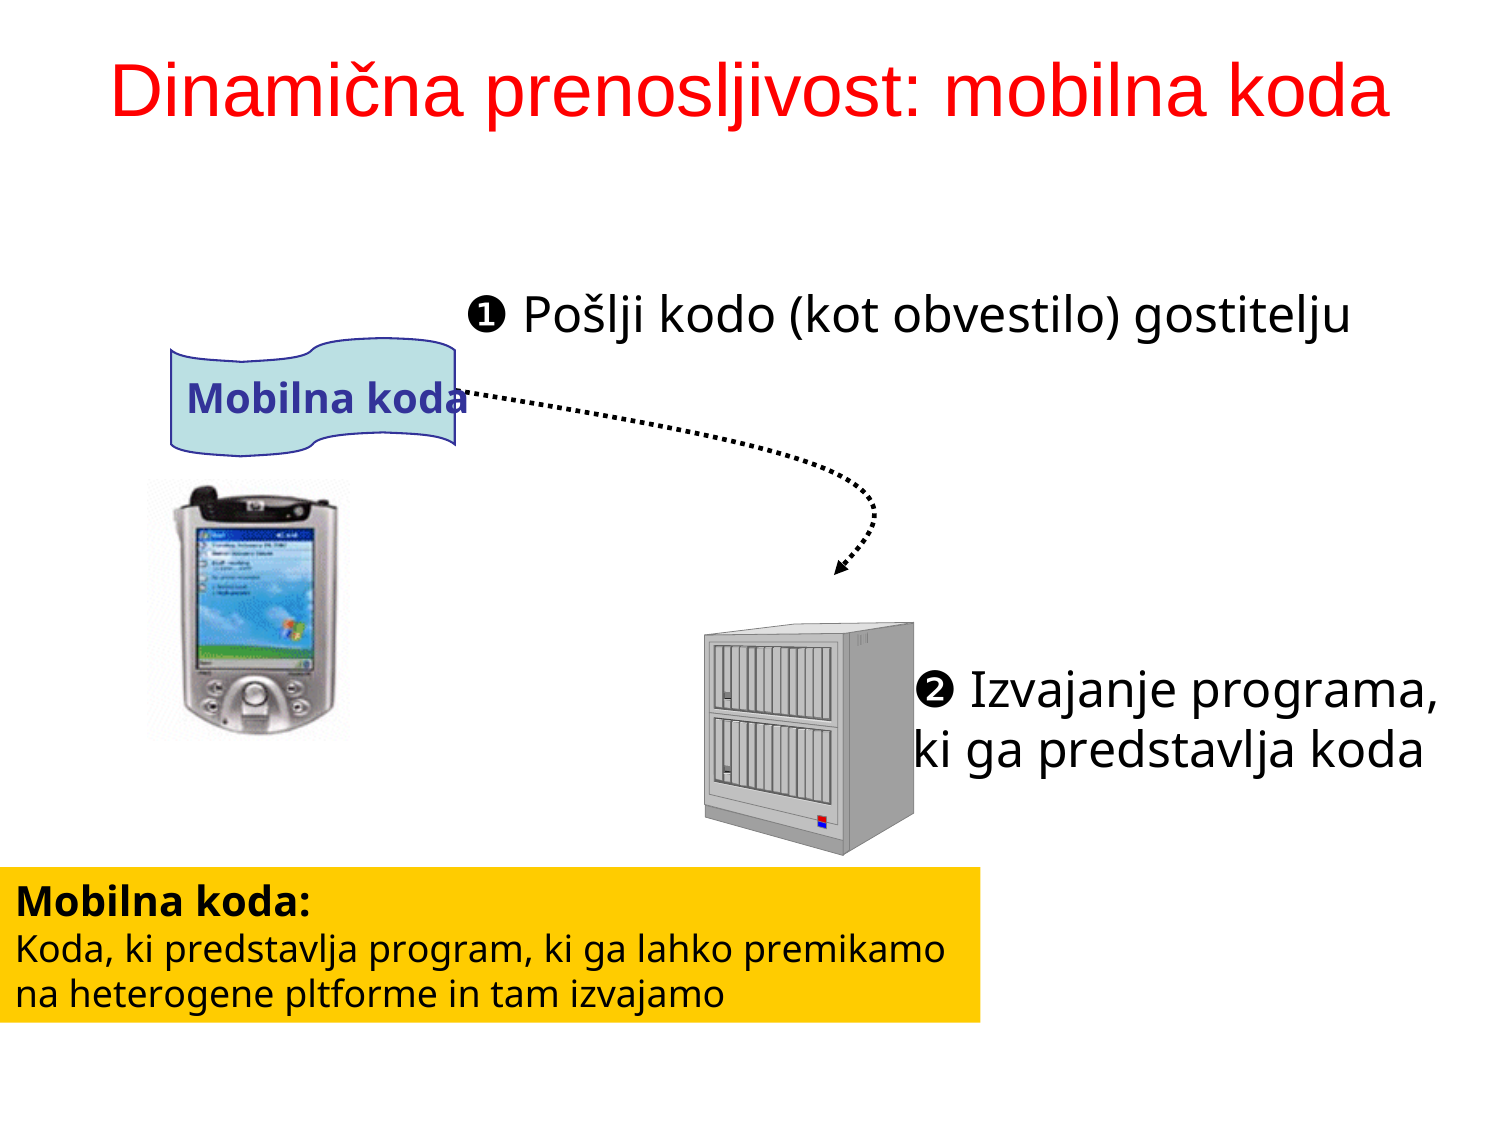

# Dinamična prenosljivost: mobilna koda
 Pošlji kodo (kot obvestilo) gostitelju
Mobilna koda
 Izvajanje programa,
ki ga predstavlja koda
Mobilna koda:
Koda, ki predstavlja program, ki ga lahko premikamo na heterogene pltforme in tam izvajamo